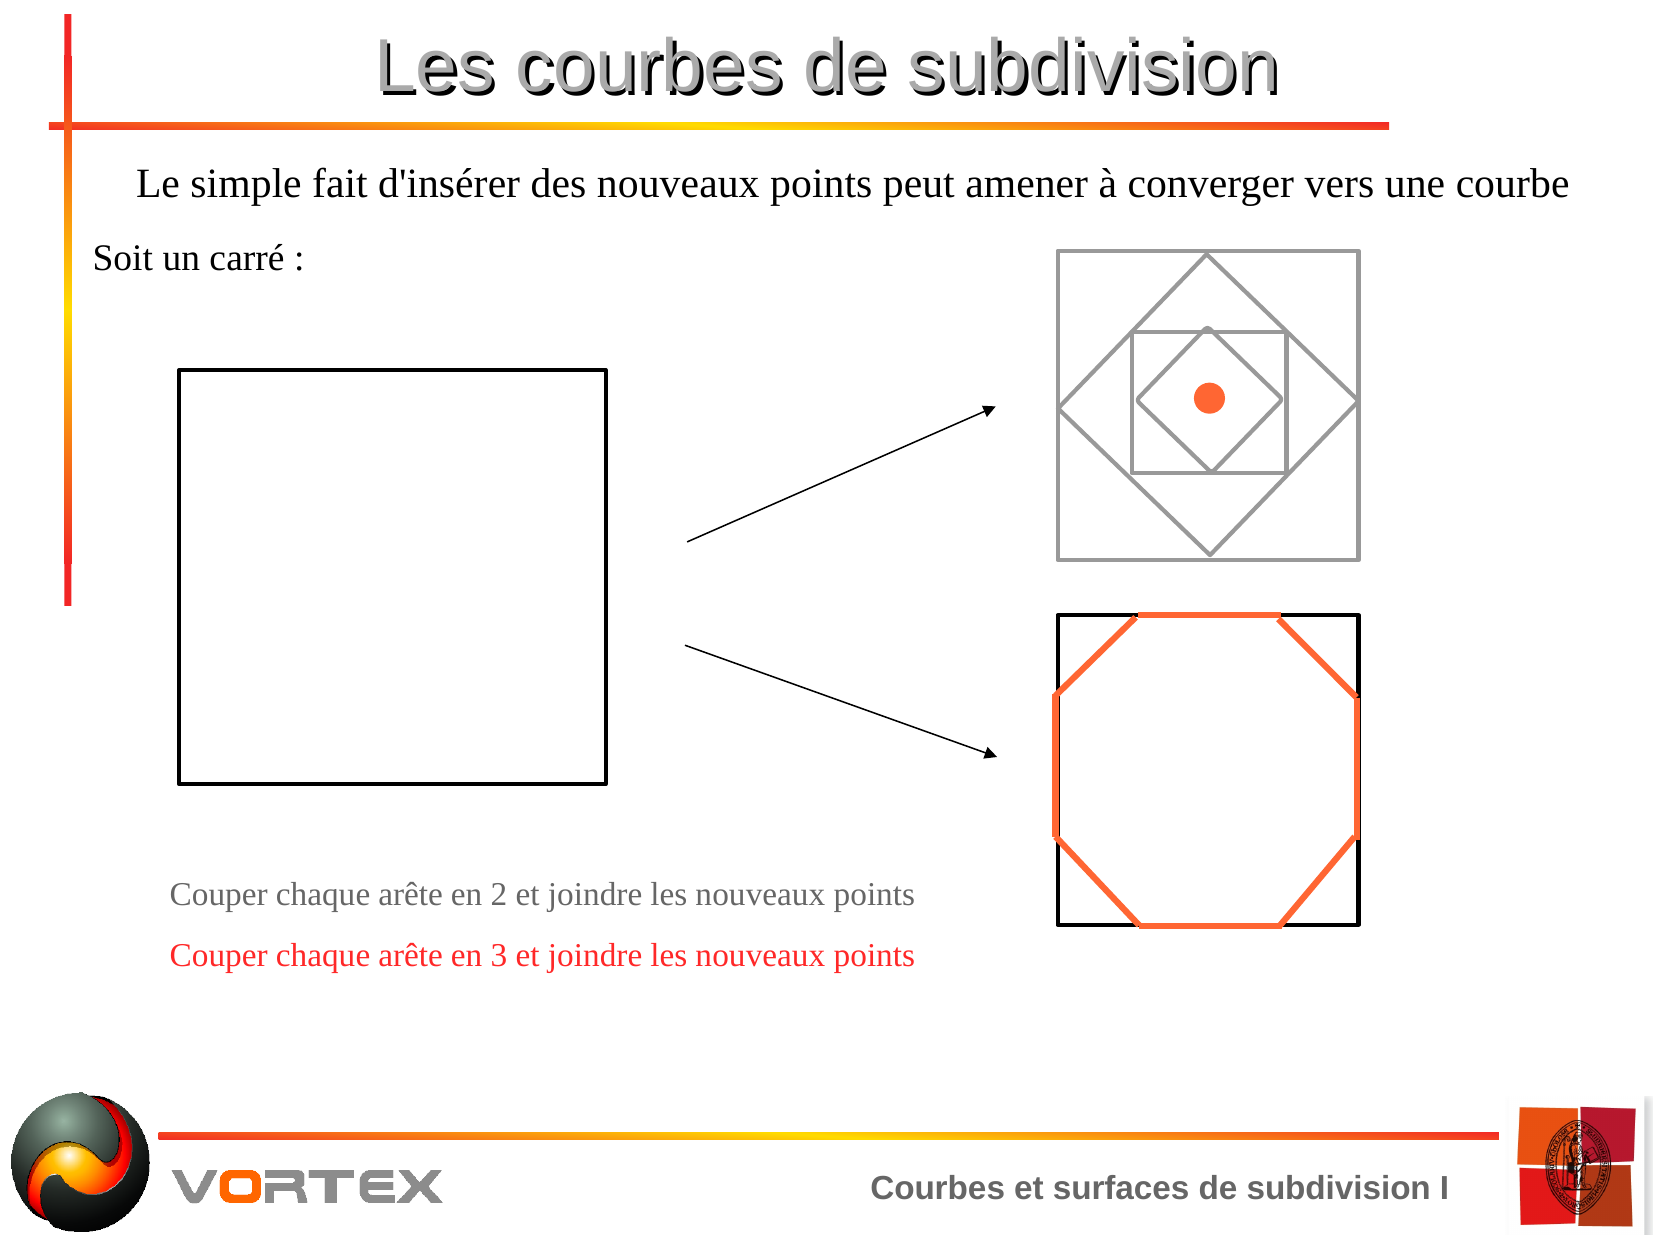

# Les courbes de subdivision
Le simple fait d'insérer des nouveaux points peut amener à converger vers une courbe
Soit un carré :
Couper chaque arête en 2 et joindre les nouveaux points
Couper chaque arête en 3 et joindre les nouveaux points